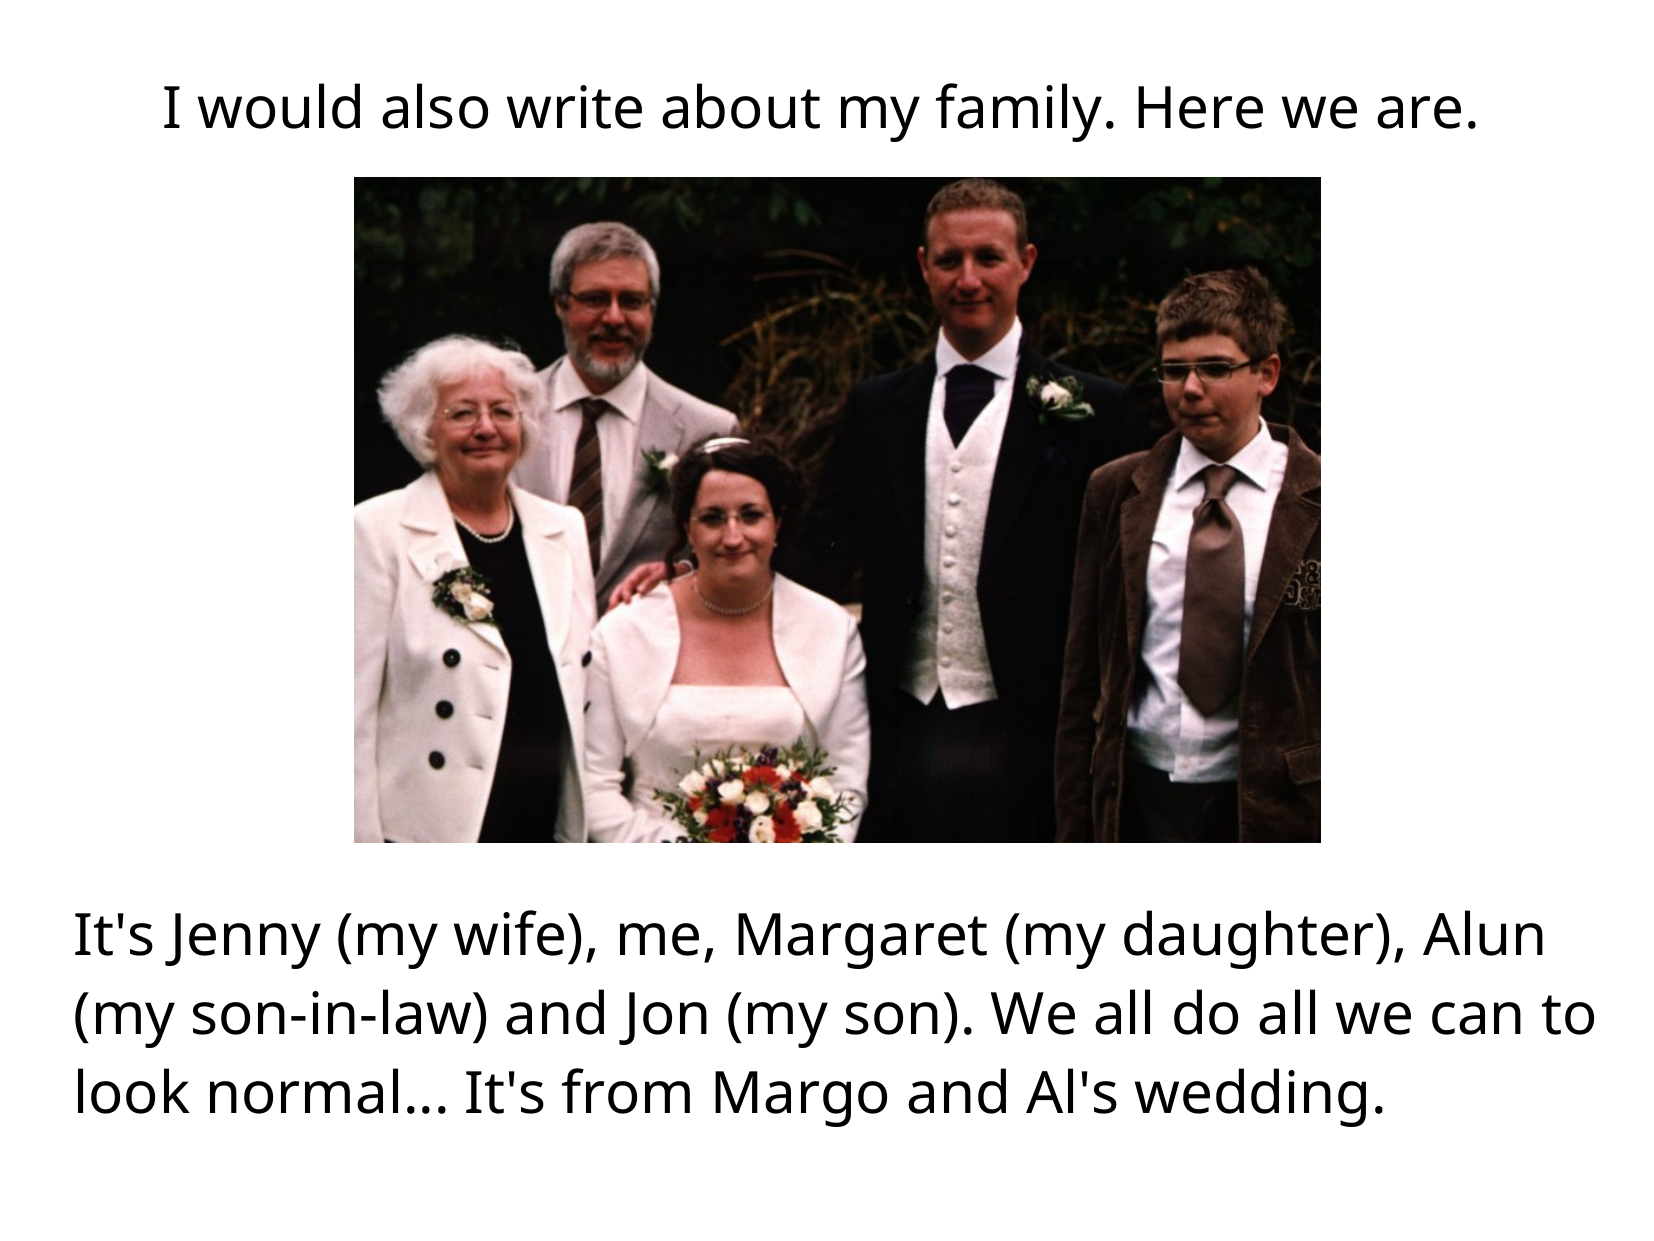

I would also write about my family. Here we are.
It's Jenny (my wife), me, Margaret (my daughter), Alun
(my son-in-law) and Jon (my son). We all do all we can to
look normal... It's from Margo and Al's wedding.